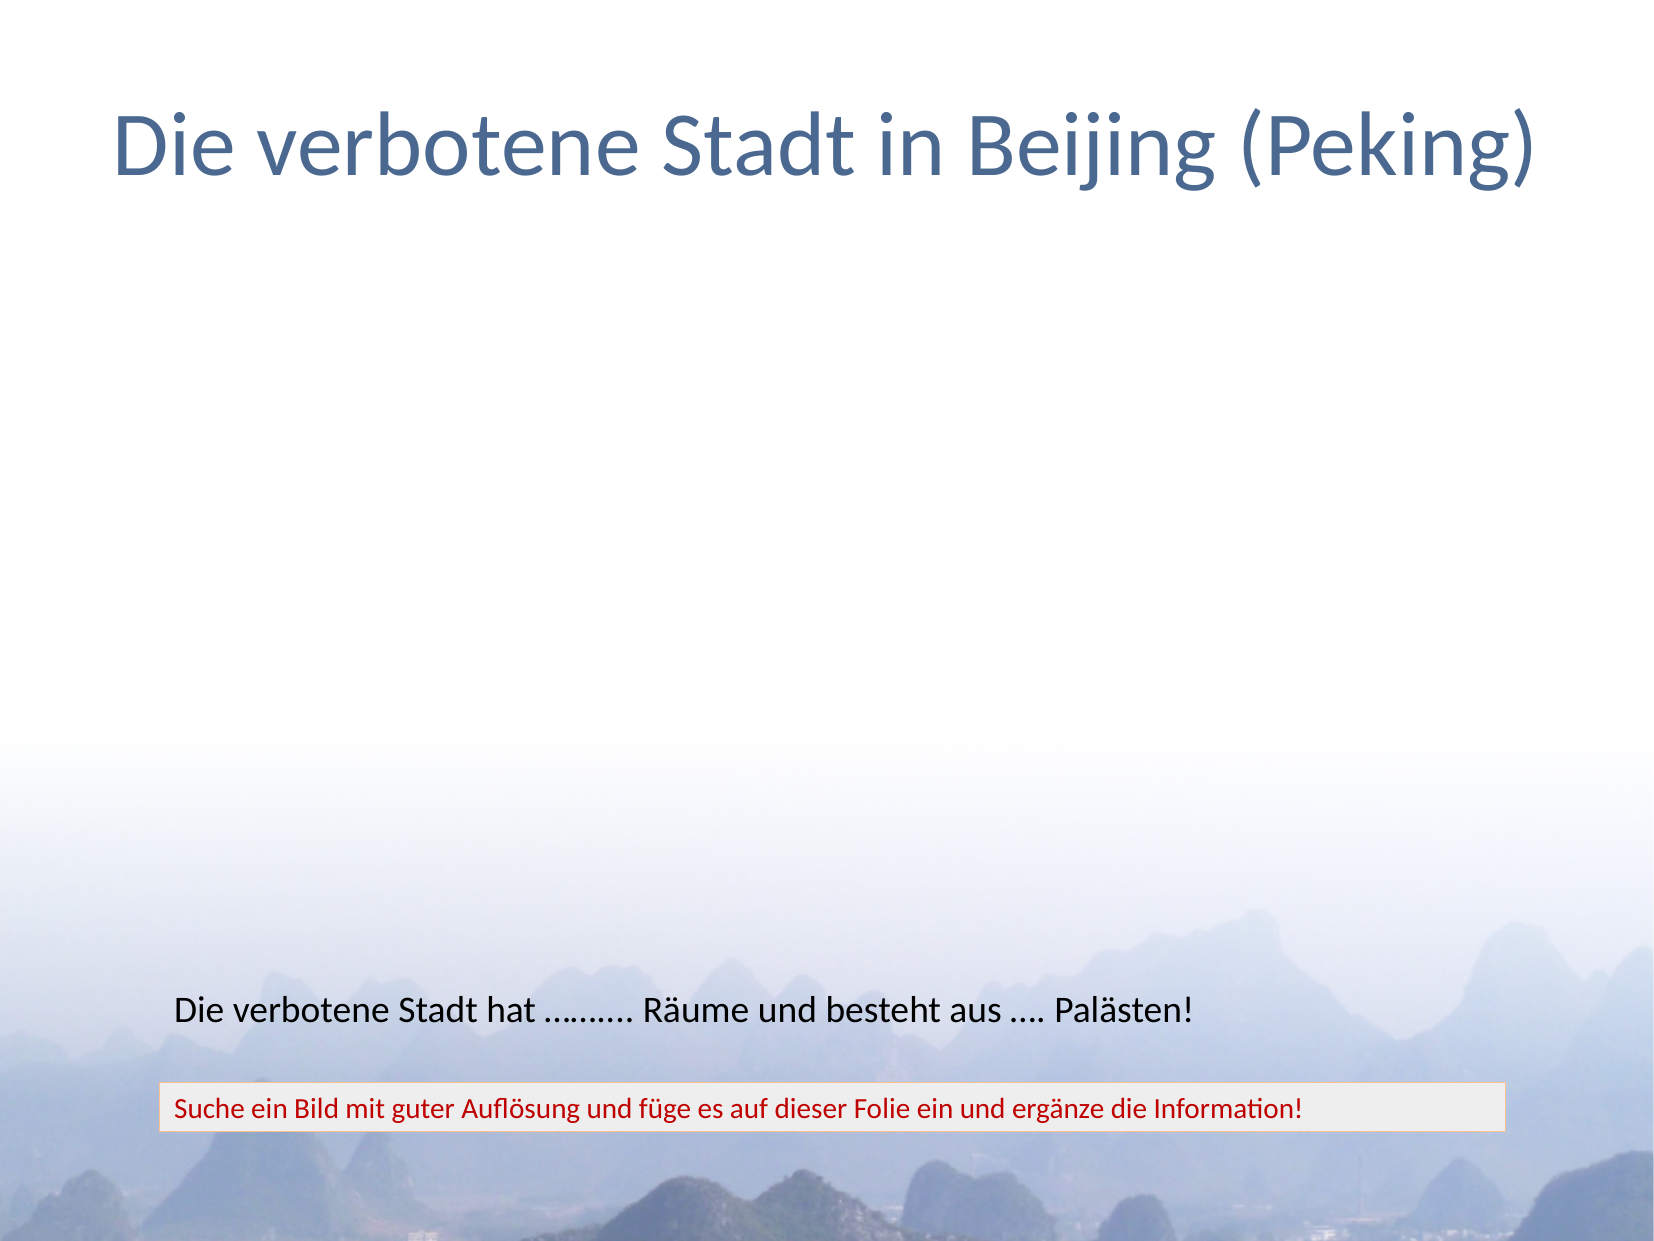

# Die verbotene Stadt in Beijing (Peking)
Die verbotene Stadt hat …….... Räume und besteht aus …. Palästen!
Suche ein Bild mit guter Auflösung und füge es auf dieser Folie ein und ergänze die Information!